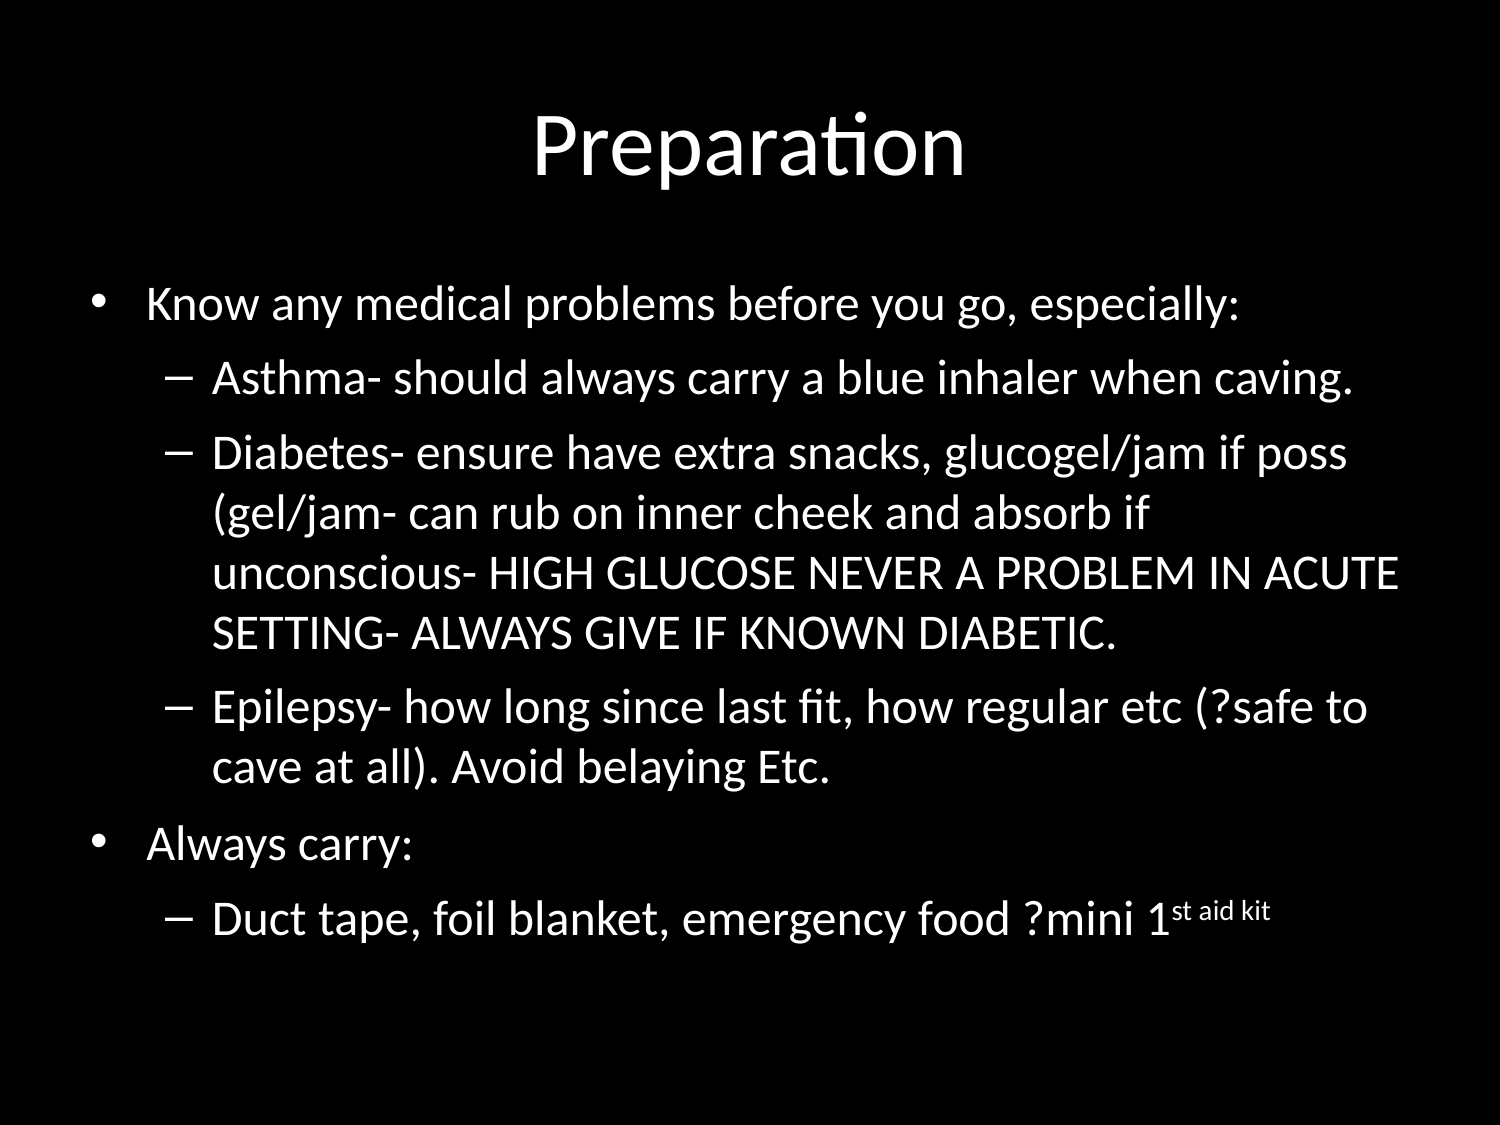

# Preparation
Know any medical problems before you go, especially:
Asthma- should always carry a blue inhaler when caving.
Diabetes- ensure have extra snacks, glucogel/jam if poss (gel/jam- can rub on inner cheek and absorb if unconscious- HIGH GLUCOSE NEVER A PROBLEM IN ACUTE SETTING- ALWAYS GIVE IF KNOWN DIABETIC.
Epilepsy- how long since last fit, how regular etc (?safe to cave at all). Avoid belaying Etc.
Always carry:
Duct tape, foil blanket, emergency food ?mini 1st aid kit